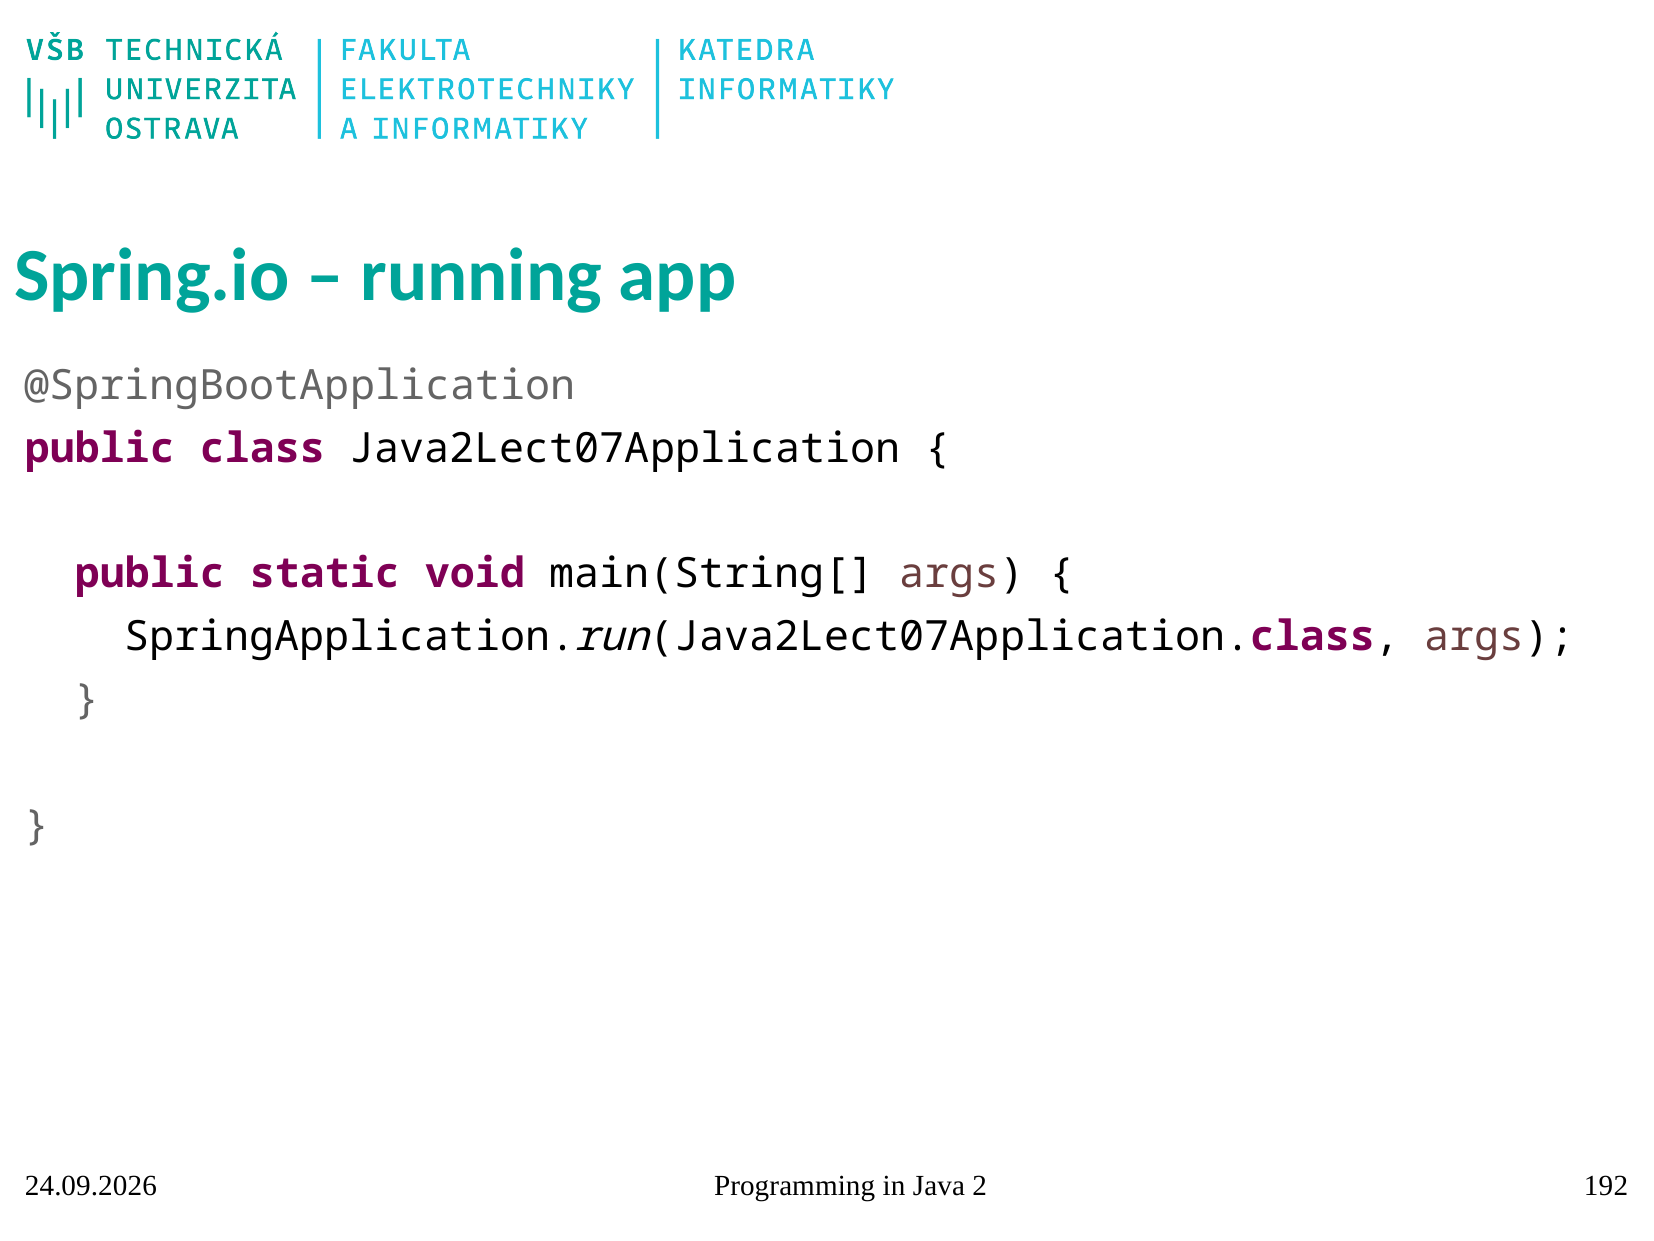

# Spring.io – running app
@SpringBootApplication
public class Java2Lect07Application {
 public static void main(String[] args) {
 SpringApplication.run(Java2Lect07Application.class, args);
 }
}
Programming in Java 2
192